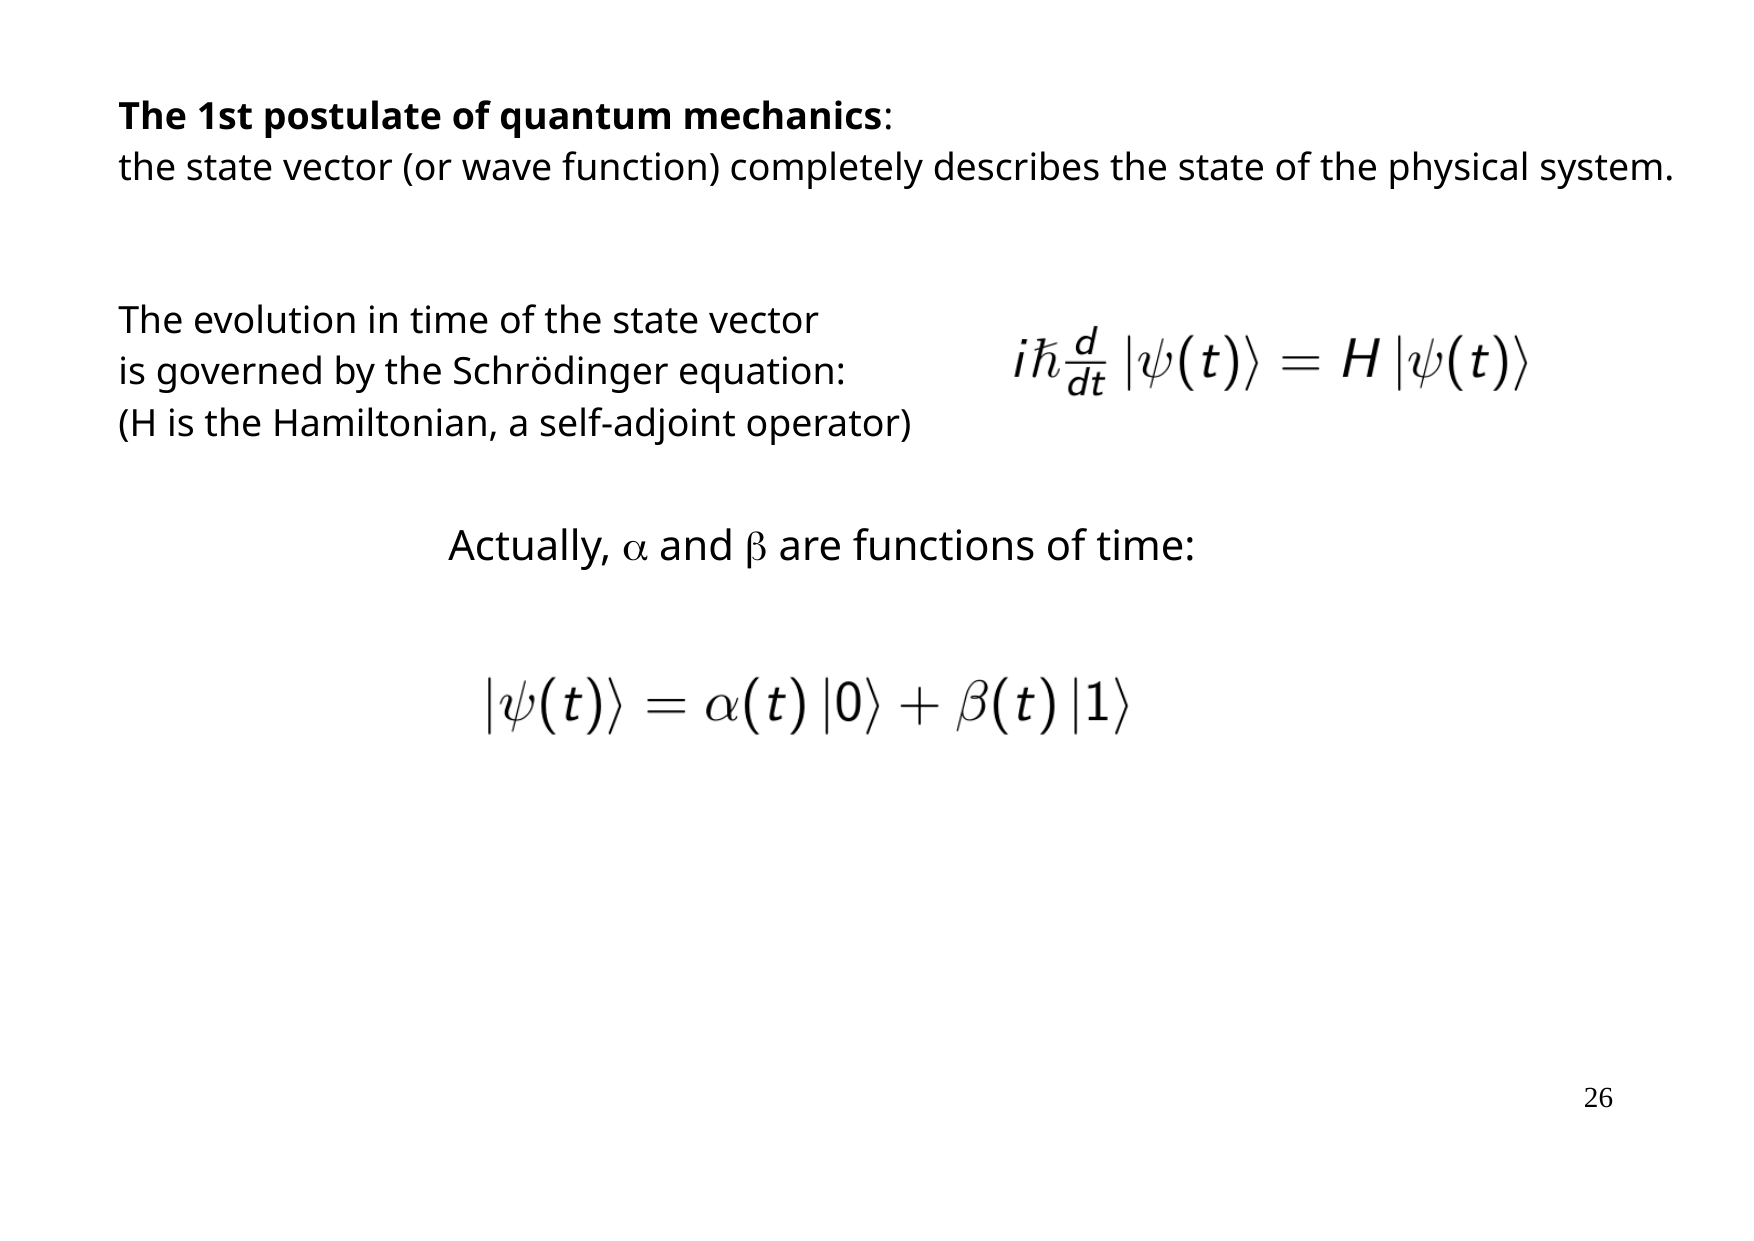

The 1st postulate of quantum mechanics:
the state vector (or wave function) completely describes the state of the physical system.
The evolution in time of the state vector
is governed by the Schrödinger equation:
(H is the Hamiltonian, a self-adjoint operator)
Actually, α and β are functions of time:
26